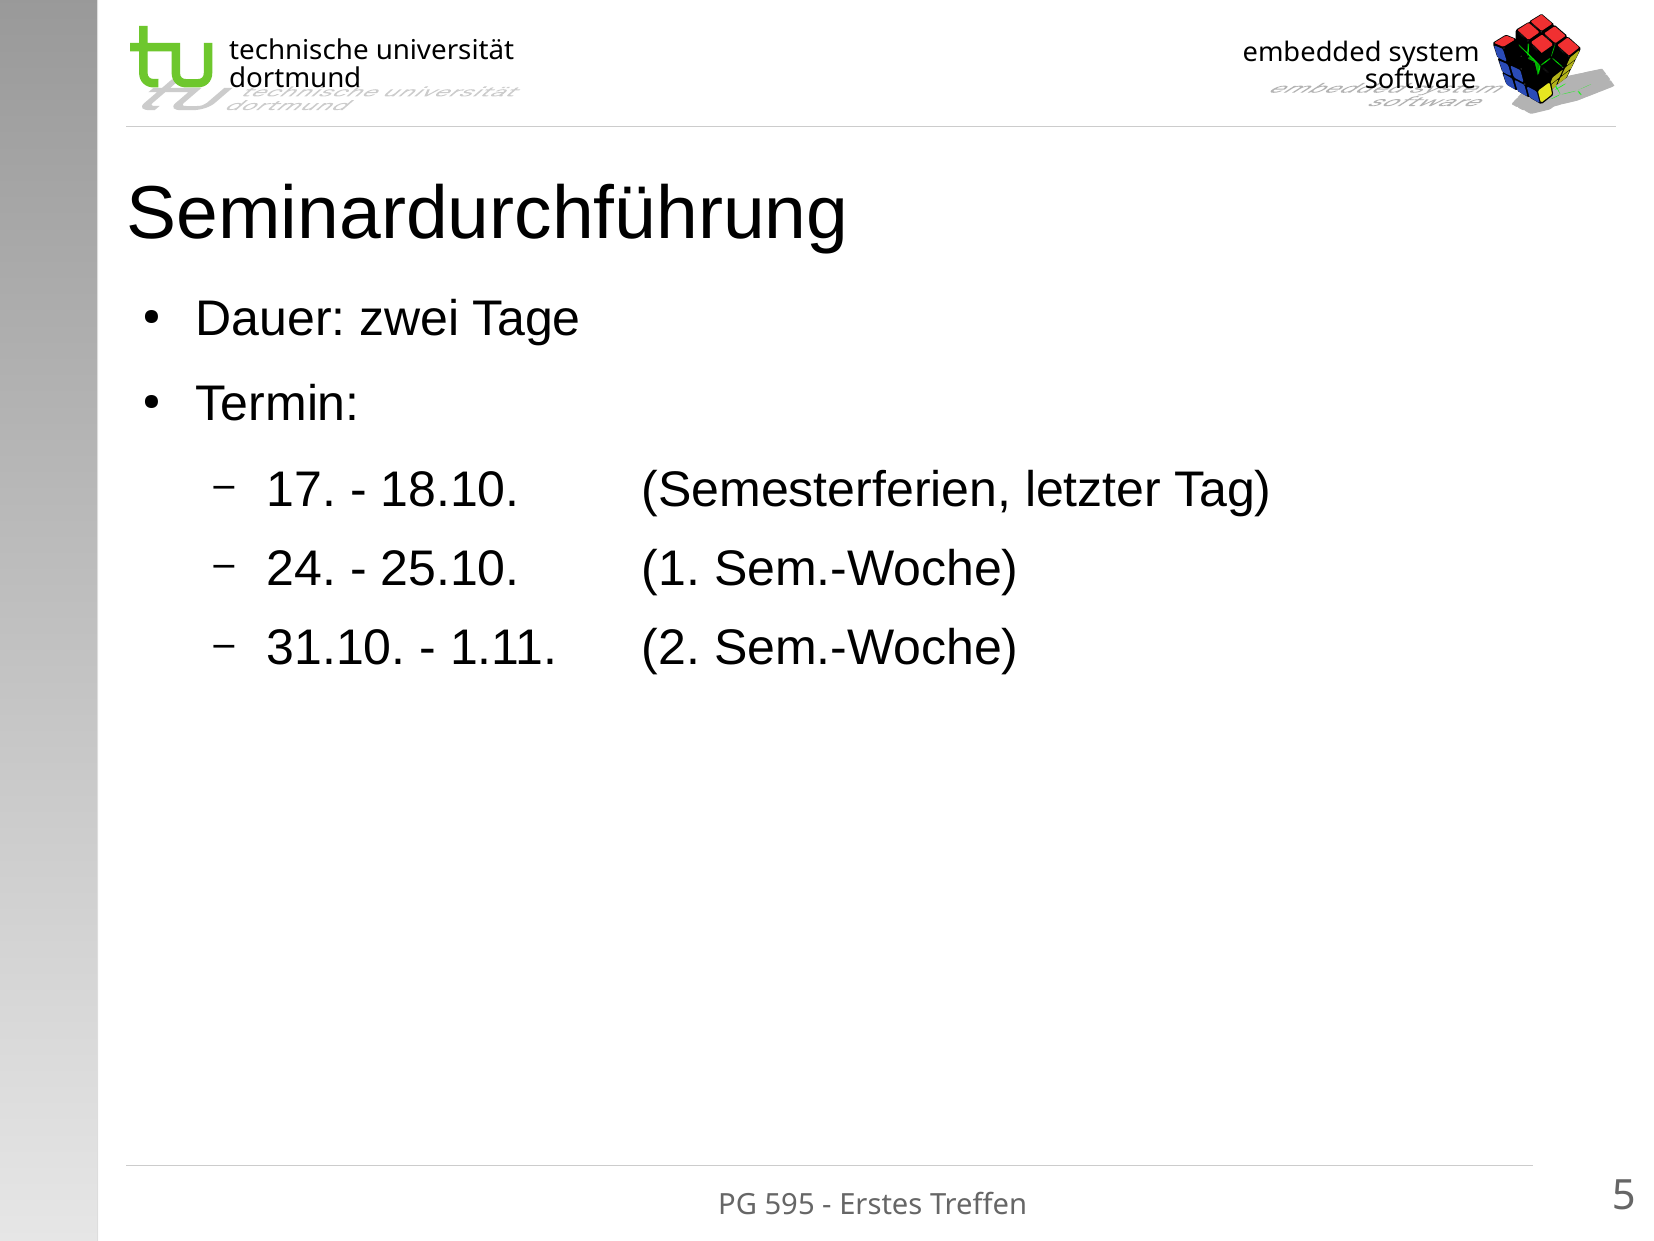

# Seminardurchführung
Dauer: zwei Tage
Termin:
17. - 18.10. 		(Semesterferien, letzter Tag)
24. - 25.10. 		(1. Sem.-Woche)
31.10. - 1.11.		(2. Sem.-Woche)
5
PG 595 - Erstes Treffen